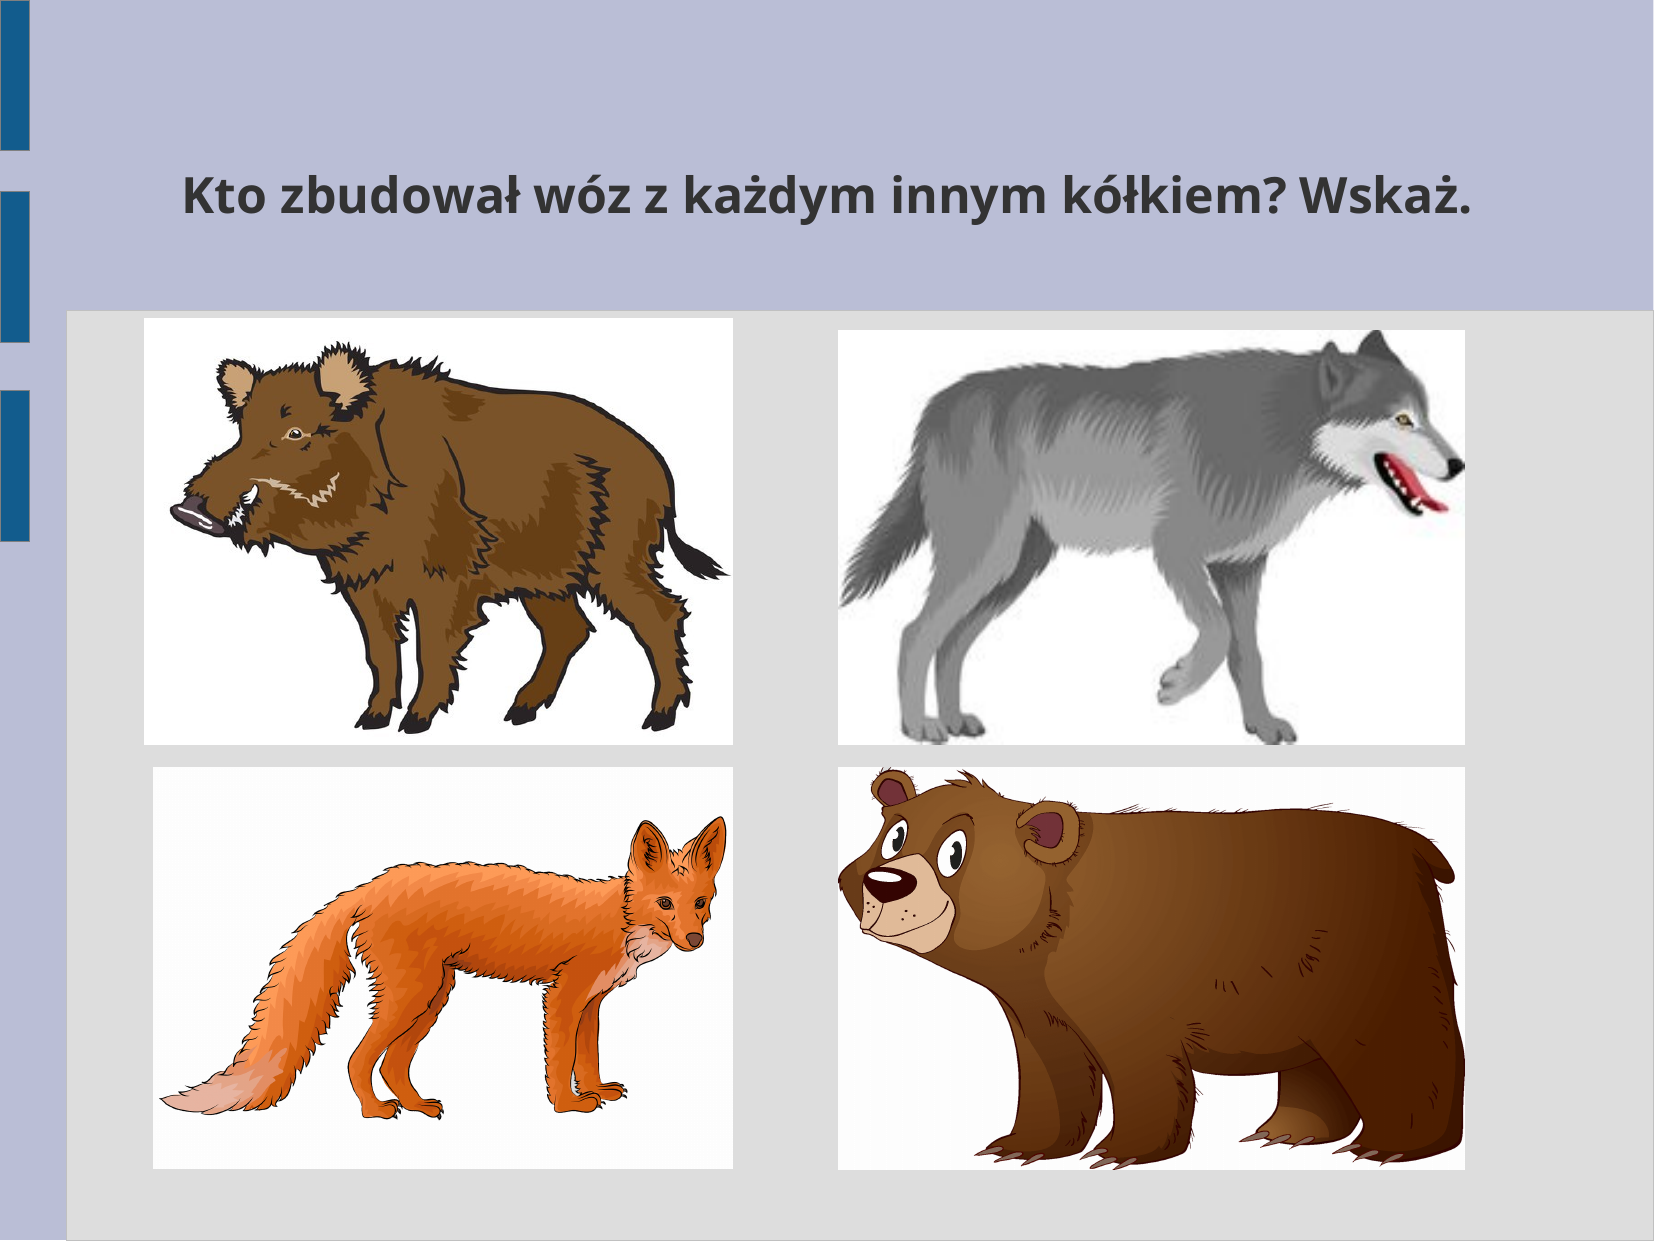

# Kto zbudował wóz z każdym innym kółkiem? Wskaż.